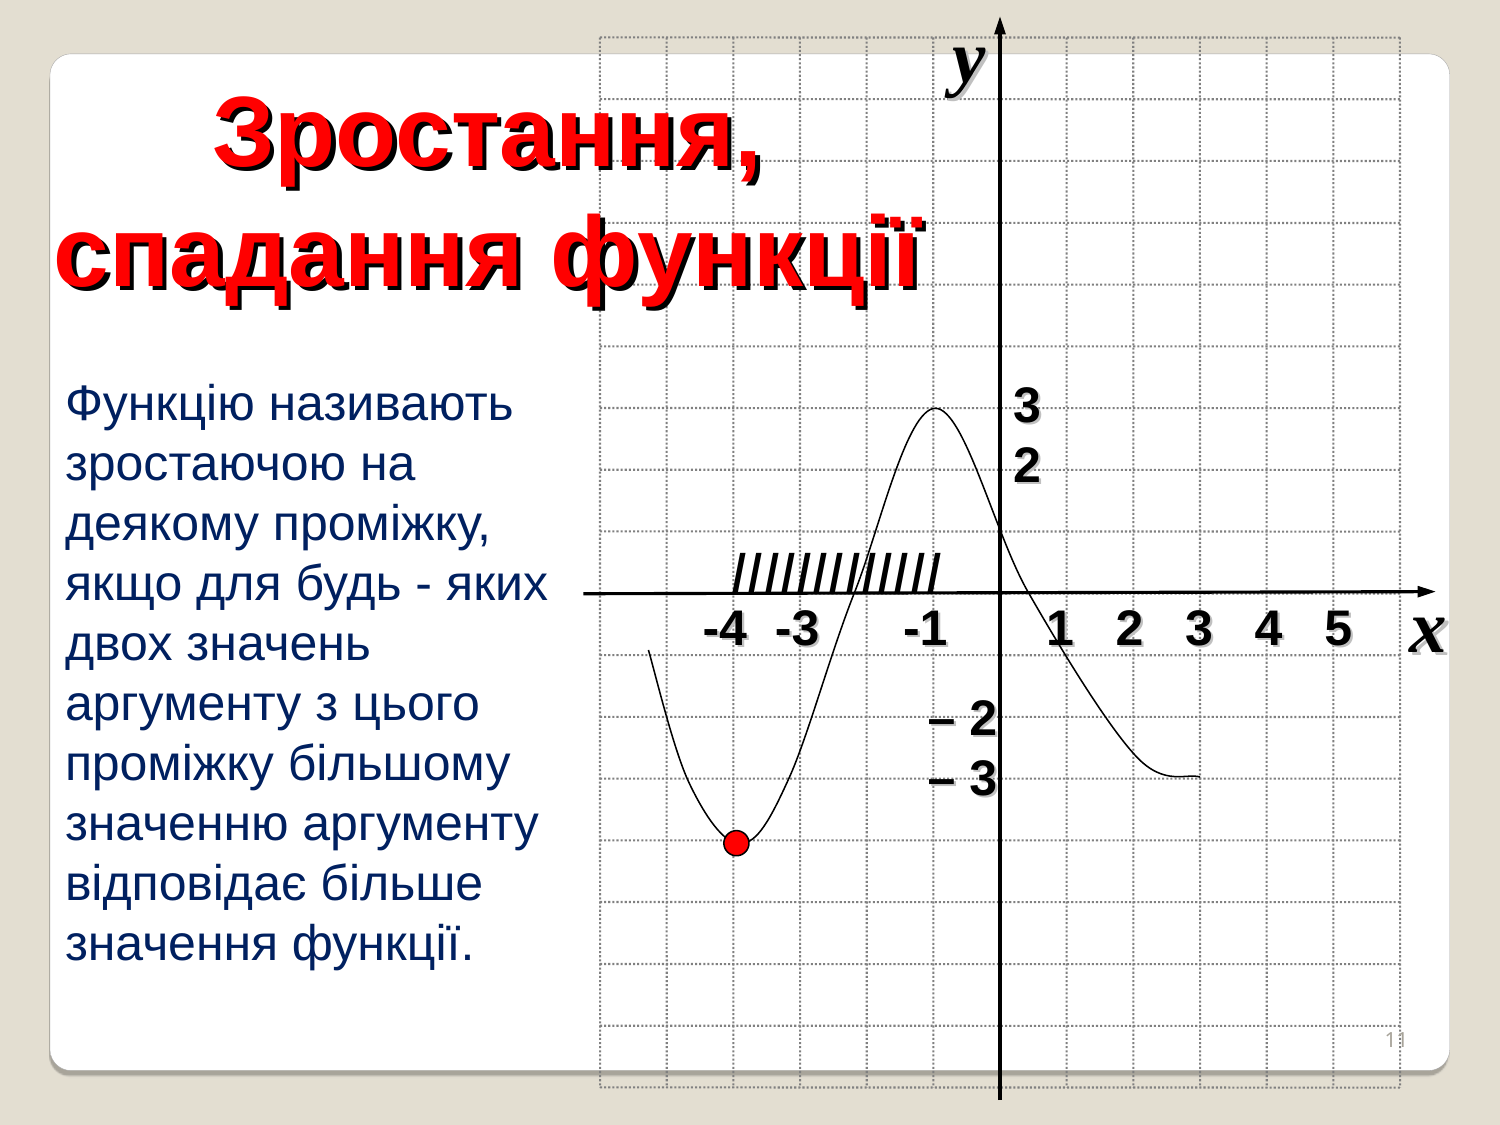

y
Зростання, спадання функції
Функцію називають зростаючою на деякому проміжку, якщо для будь - яких двох значень аргументу з цього проміжку більшому значенню аргументу відповідає більше значення функції.
3
2
IIIIIIIIIIIII
x
-4 -3 -1 1 2 3 4 5
– 2
– 3